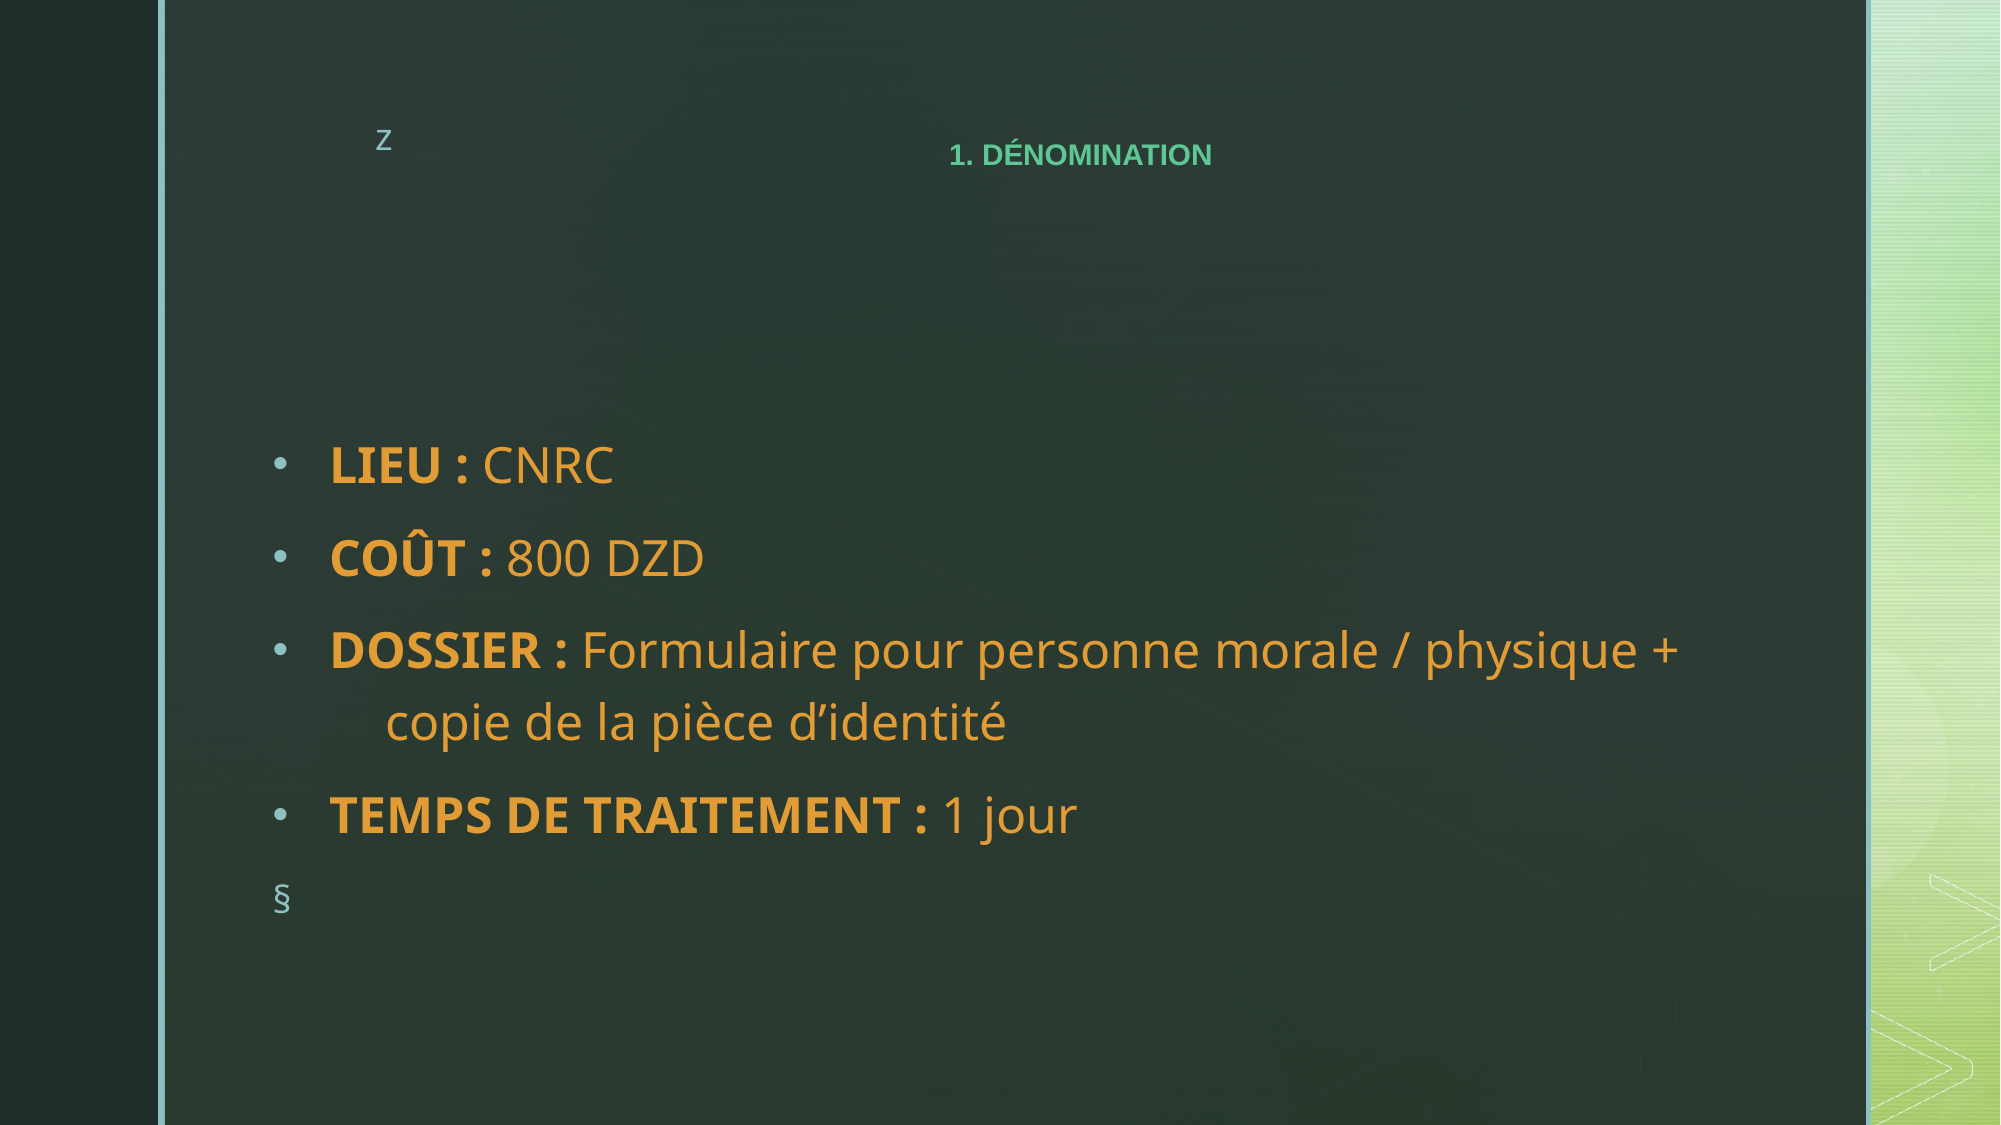

# 1. DÉNOMINATION
LIEU : CNRC
COÛT : 800 DZD
DOSSIER : Formulaire pour personne morale / physique + copie de la pièce d’identité
TEMPS DE TRAITEMENT : 1 jour